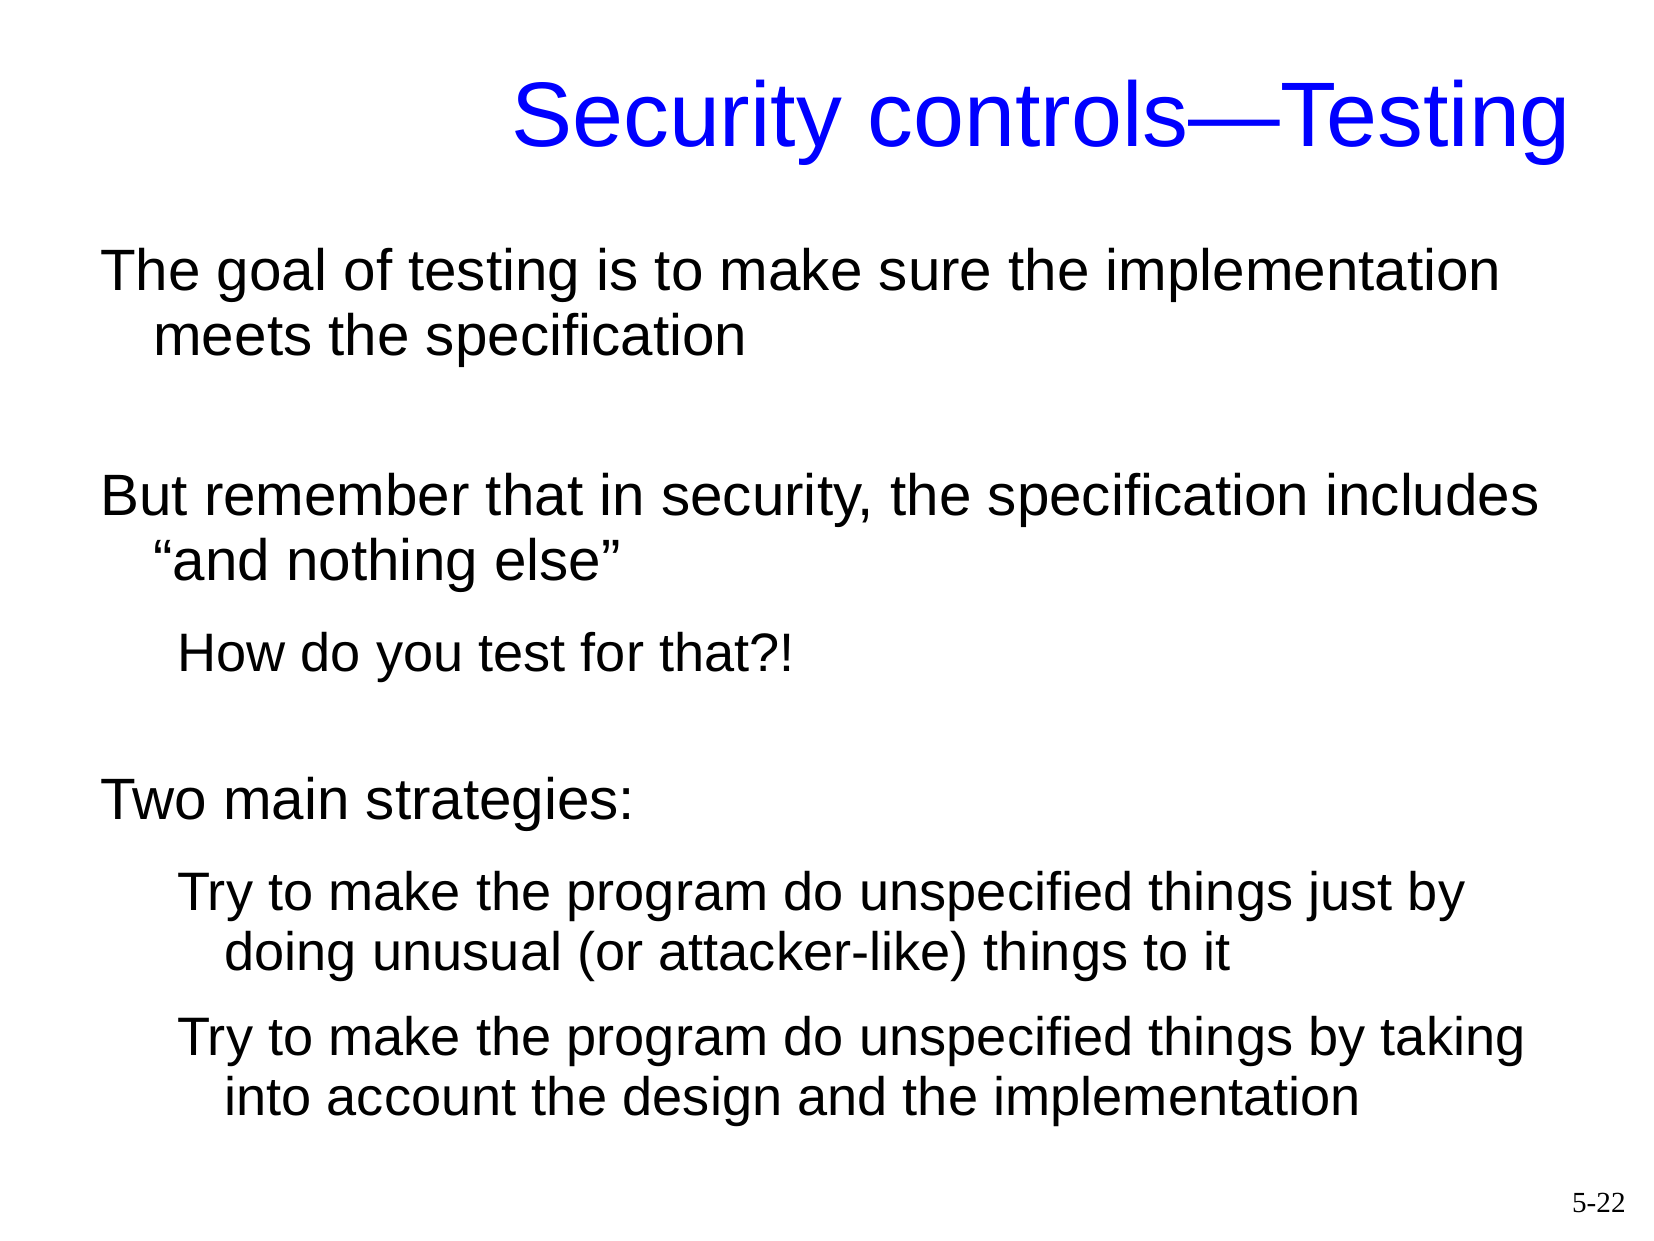

# Security controls—Testing
The goal of testing is to make sure the implementation meets the specification
But remember that in security, the specification includes “and nothing else”
How do you test for that?!
Two main strategies:
Try to make the program do unspecified things just by doing unusual (or attacker-like) things to it
Try to make the program do unspecified things by taking into account the design and the implementation